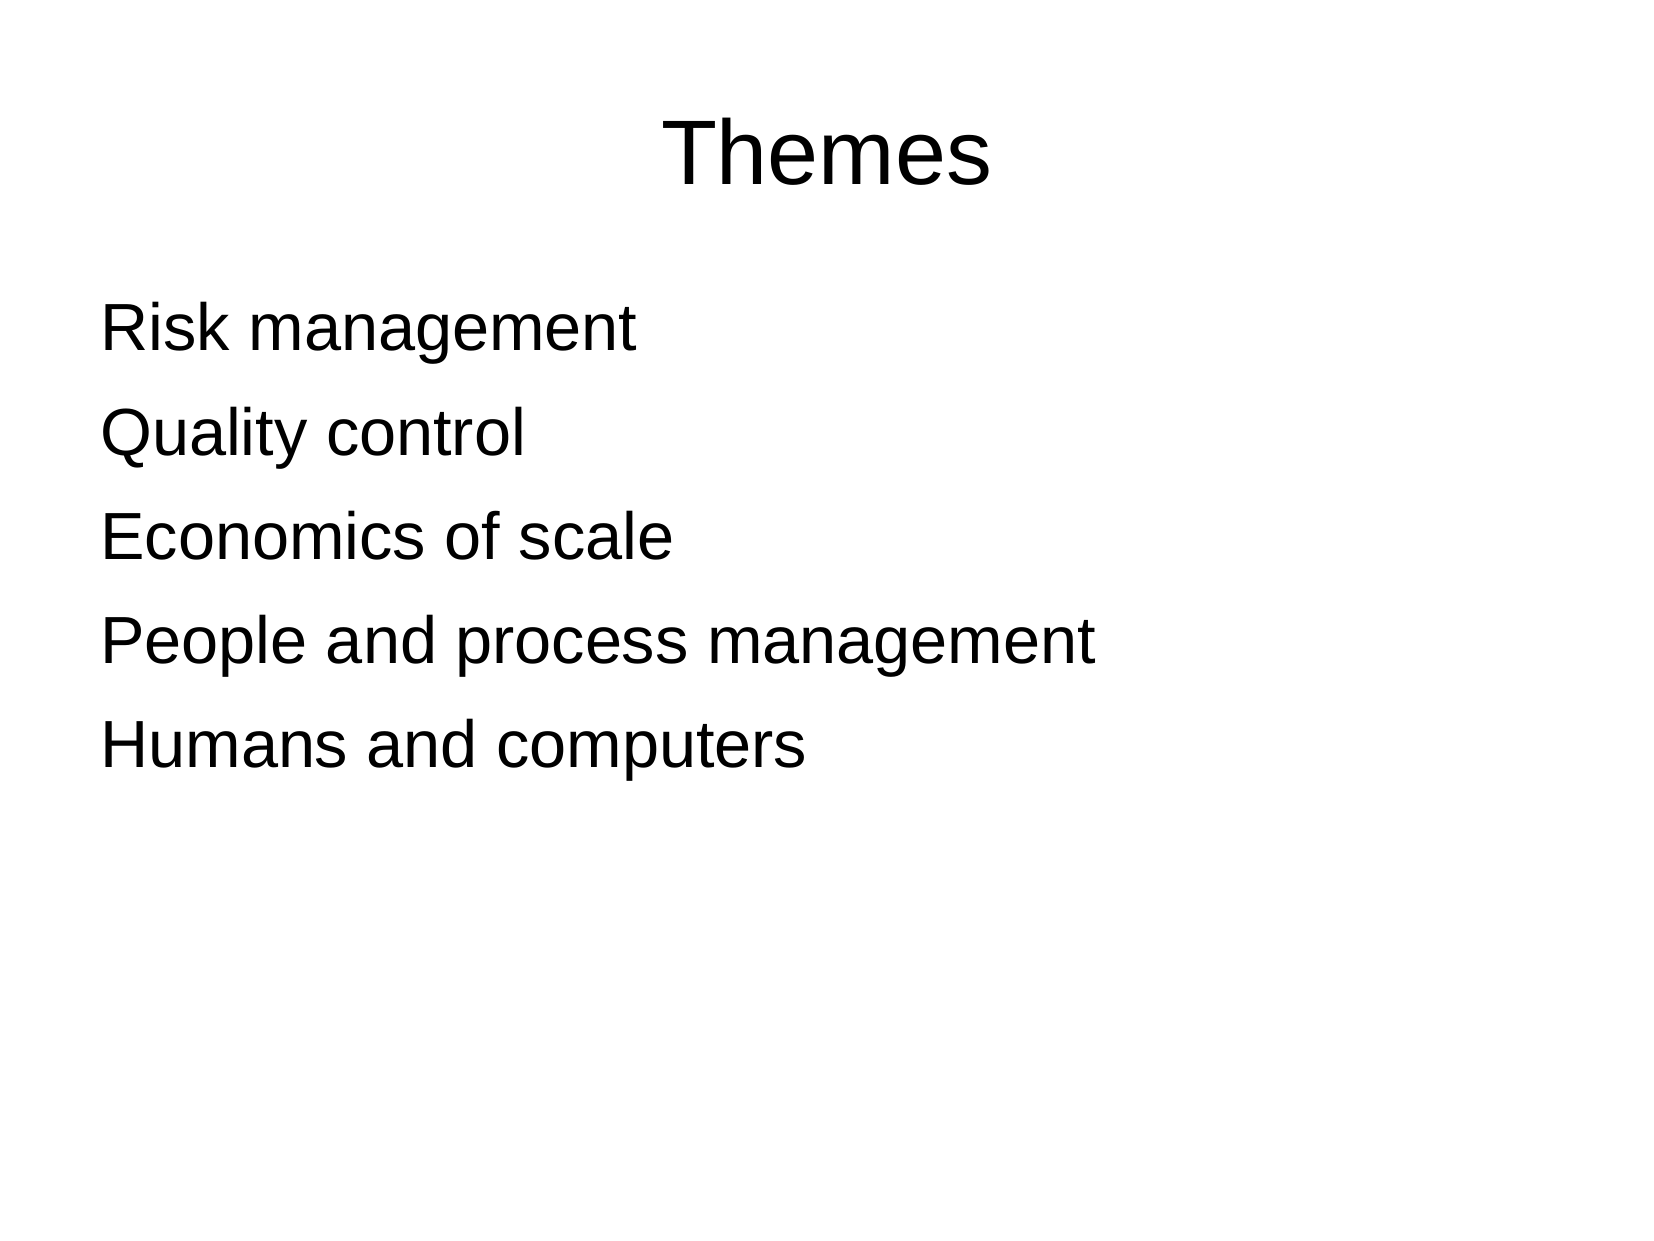

# Themes
Risk management
Quality control
Economics of scale
People and process management
Humans and computers